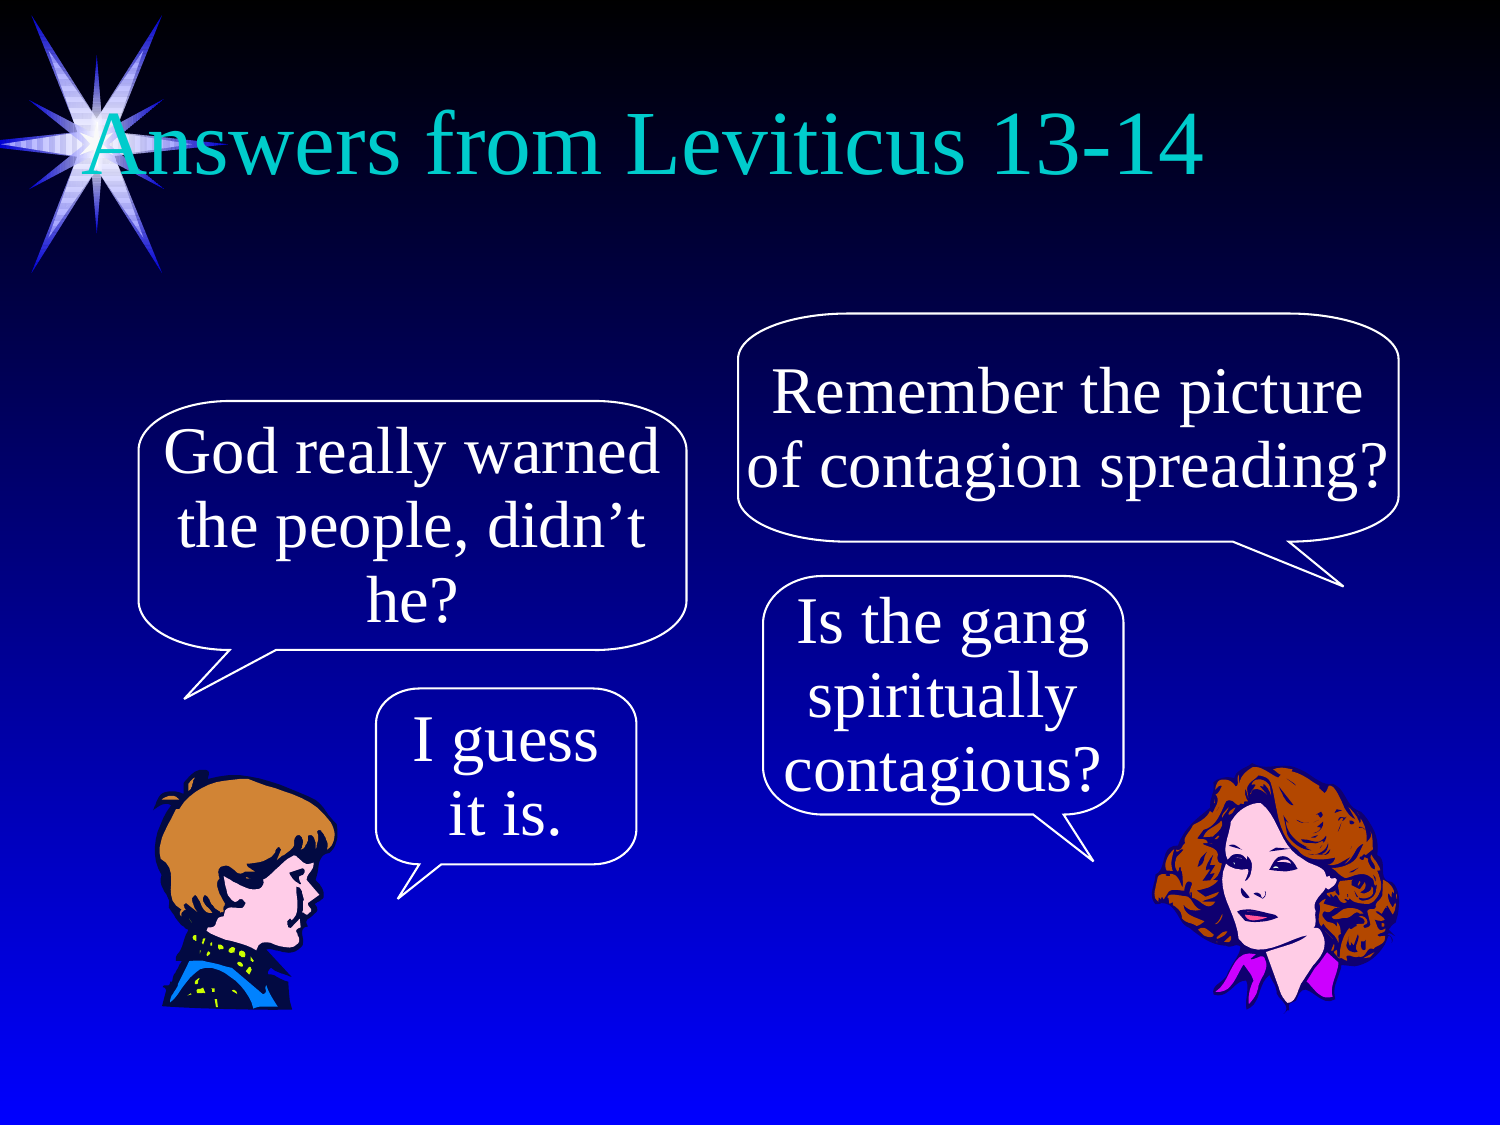

# Answers from Leviticus 13-14
Remember the picture
of contagion spreading?
God really warned
the people, didn’t
he?
Is the gang
spiritually
contagious?
I guess
it is.